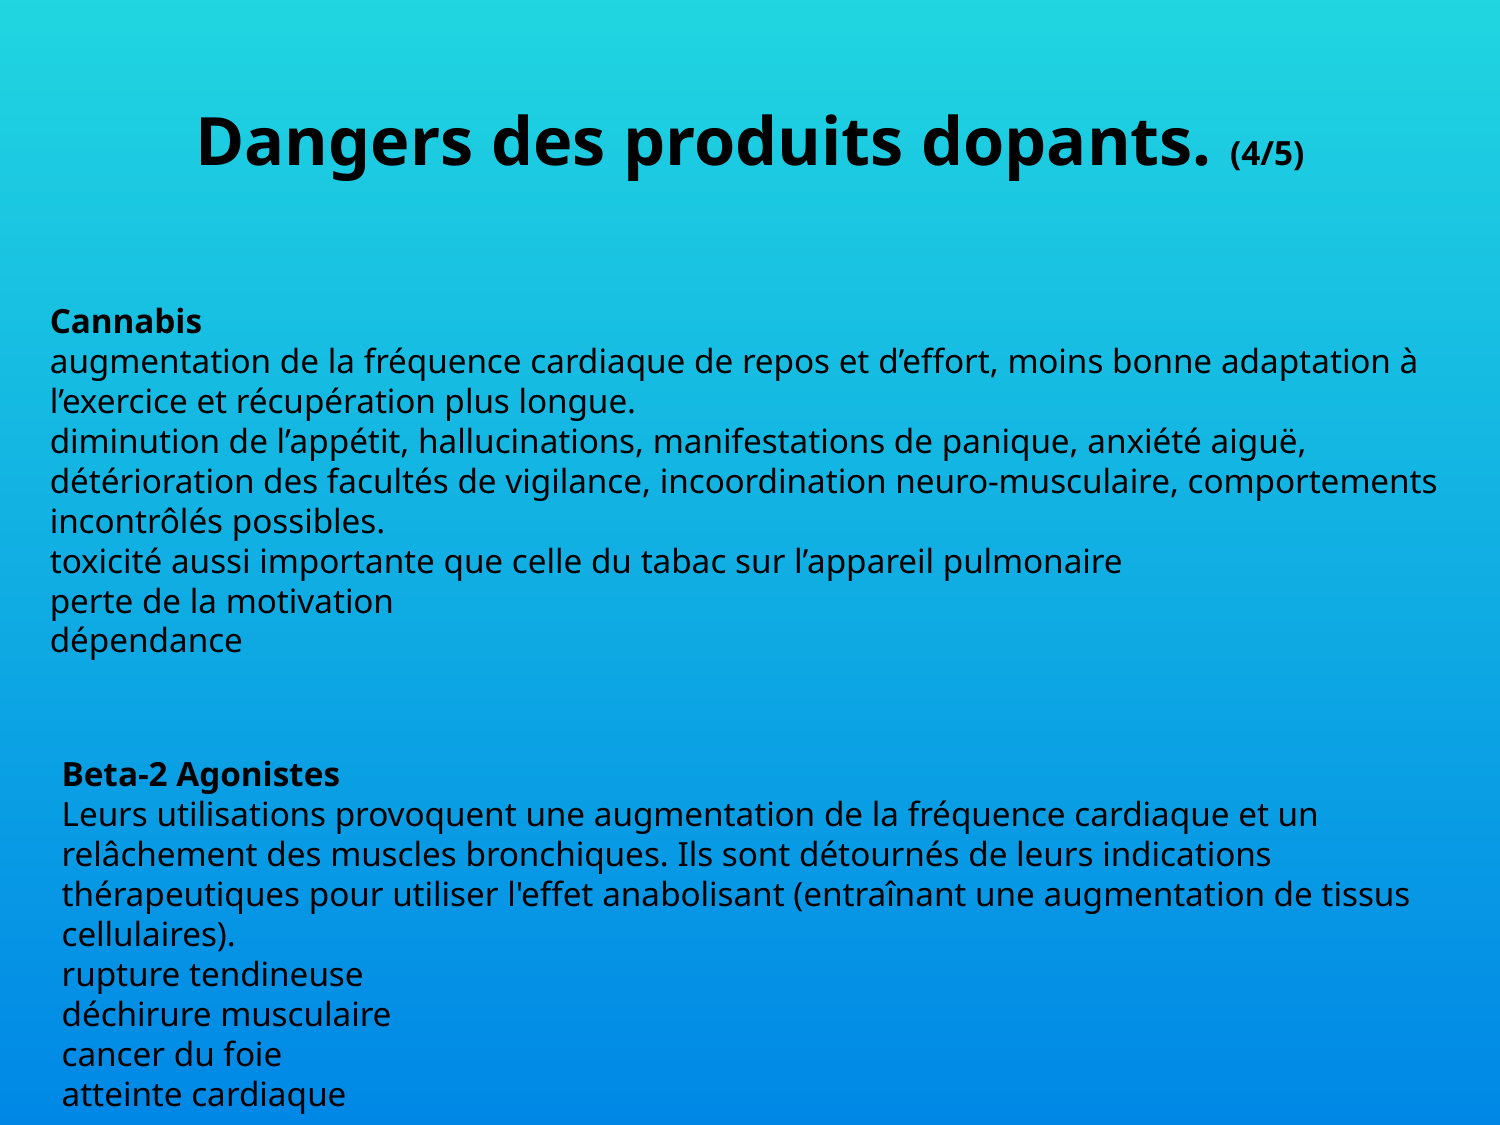

# Dangers des produits dopants. (4/5)
Cannabis
augmentation de la fréquence cardiaque de repos et d’effort, moins bonne adaptation à l’exercice et récupération plus longue.
diminution de l’appétit, hallucinations, manifestations de panique, anxiété aiguë, détérioration des facultés de vigilance, incoordination neuro-musculaire, comportements incontrôlés possibles.
toxicité aussi importante que celle du tabac sur l’appareil pulmonaire
perte de la motivation
dépendance
Beta-2 Agonistes
Leurs utilisations provoquent une augmentation de la fréquence cardiaque et un relâchement des muscles bronchiques. Ils sont détournés de leurs indications thérapeutiques pour utiliser l'effet anabolisant (entraînant une augmentation de tissus cellulaires).
rupture tendineuse
déchirure musculaire
cancer du foie
atteinte cardiaque